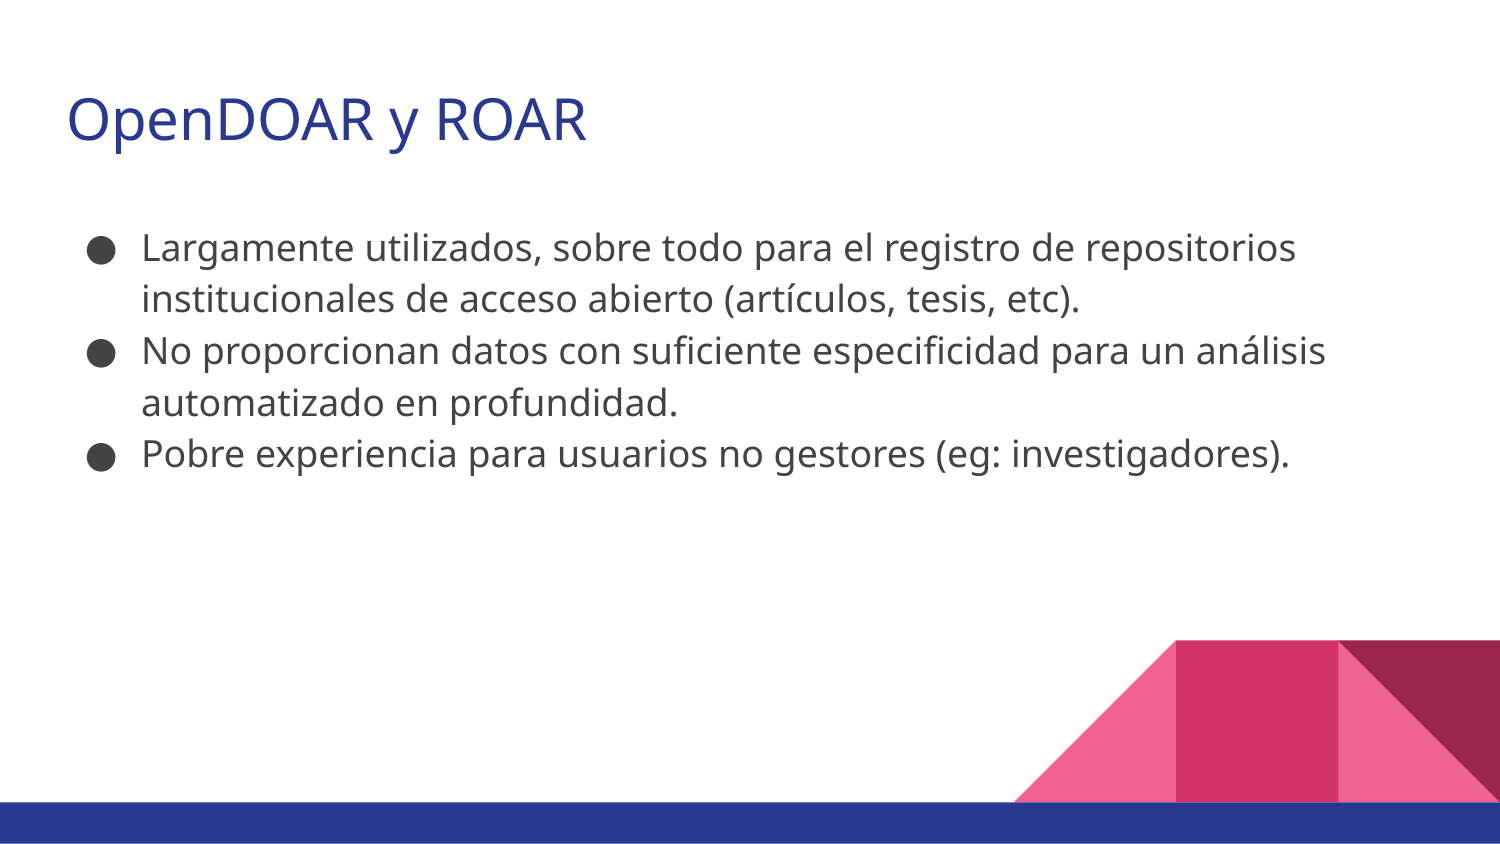

# OpenDOAR y ROAR
Largamente utilizados, sobre todo para el registro de repositorios institucionales de acceso abierto (artículos, tesis, etc).
No proporcionan datos con suficiente especificidad para un análisis automatizado en profundidad.
Pobre experiencia para usuarios no gestores (eg: investigadores).